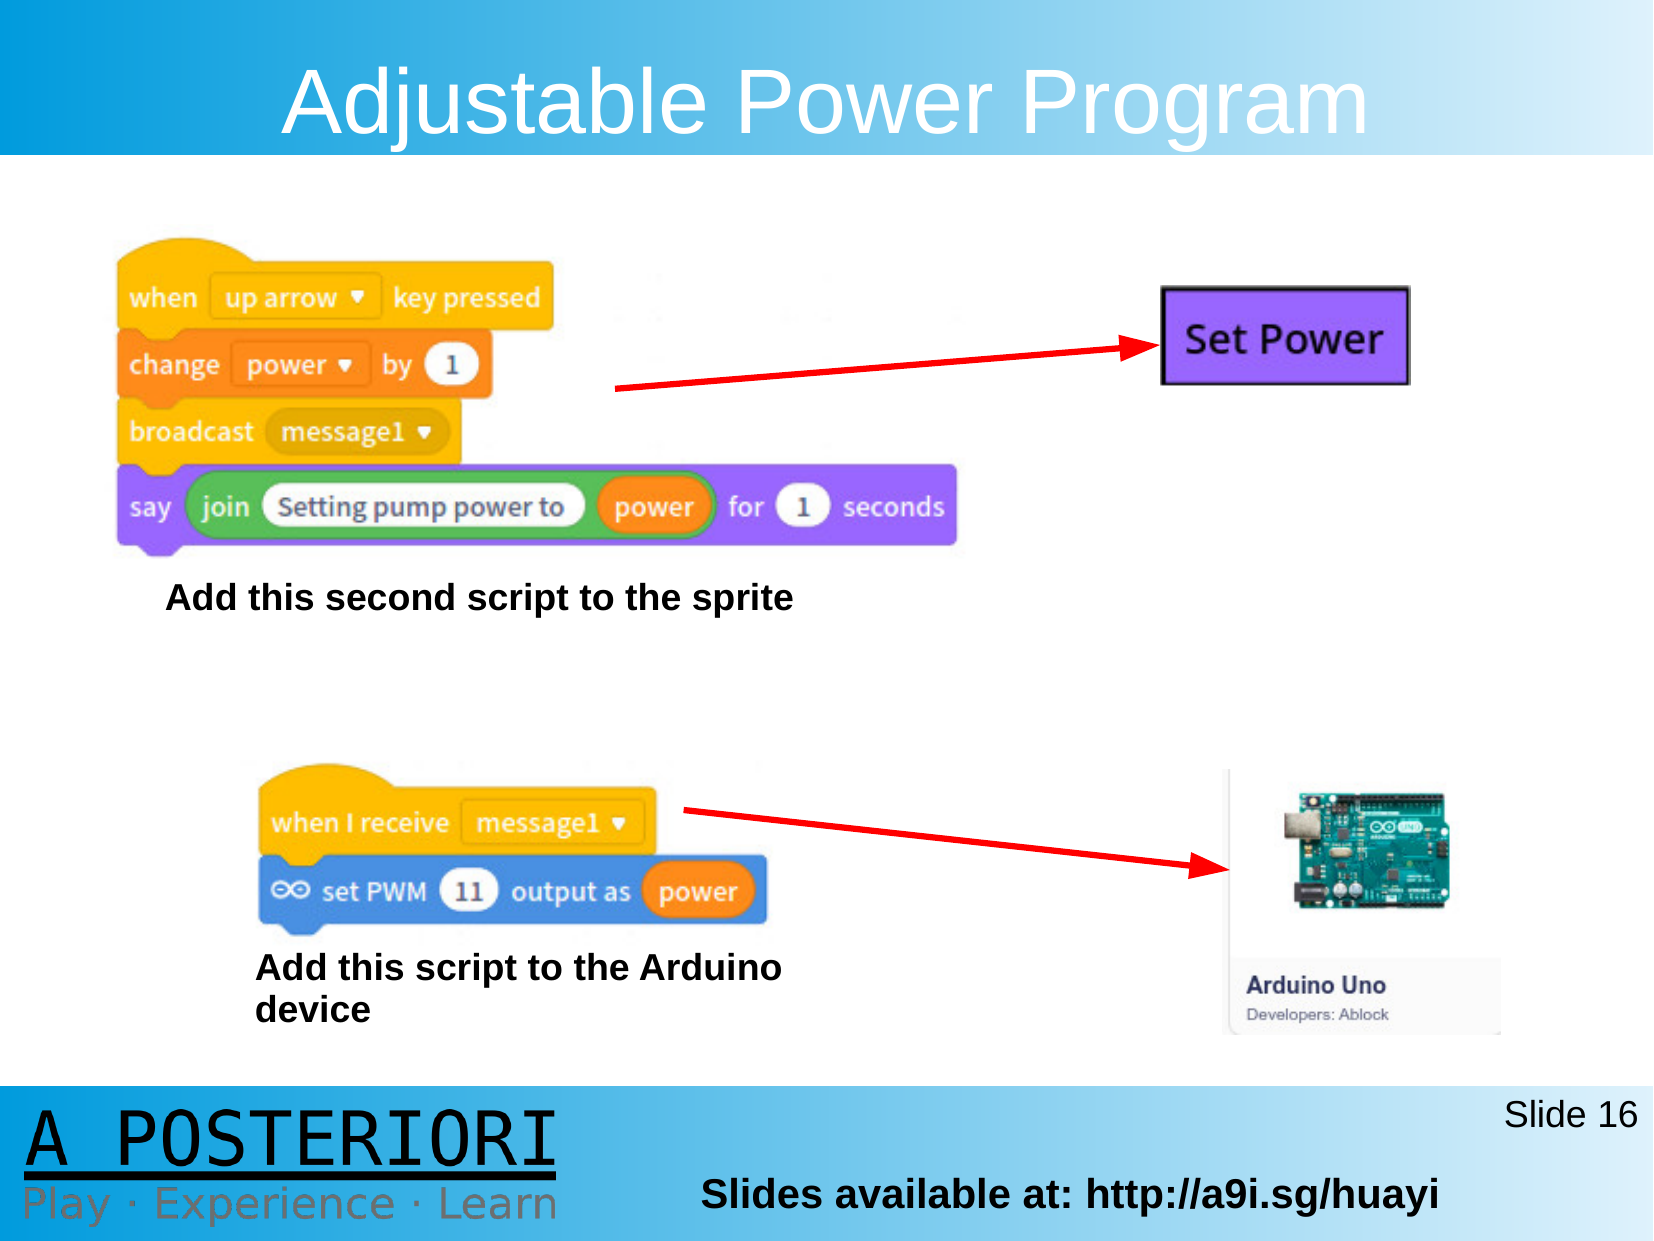

# Adjustable Power Program
Add this second script to the sprite
Add this script to the Arduino device